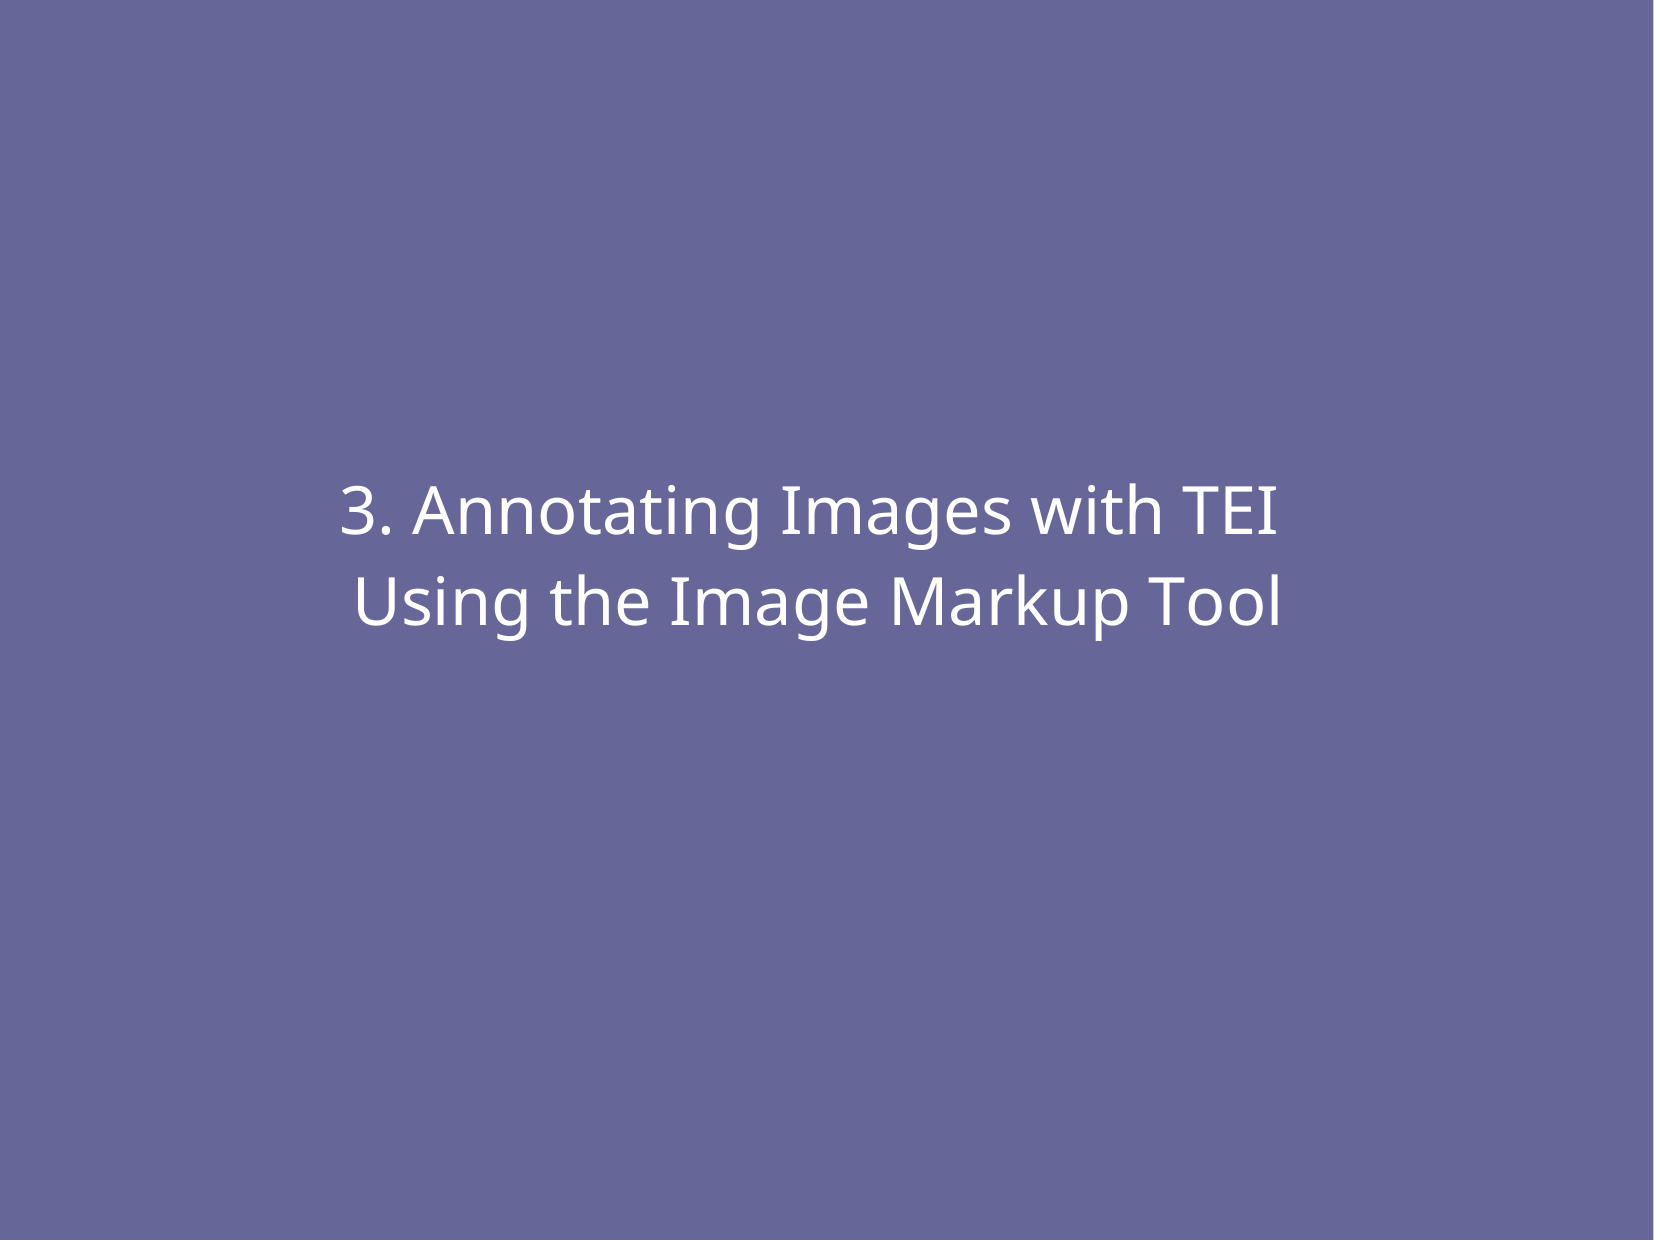

# 3. Annotating Images with TEI
Using the Image Markup Tool